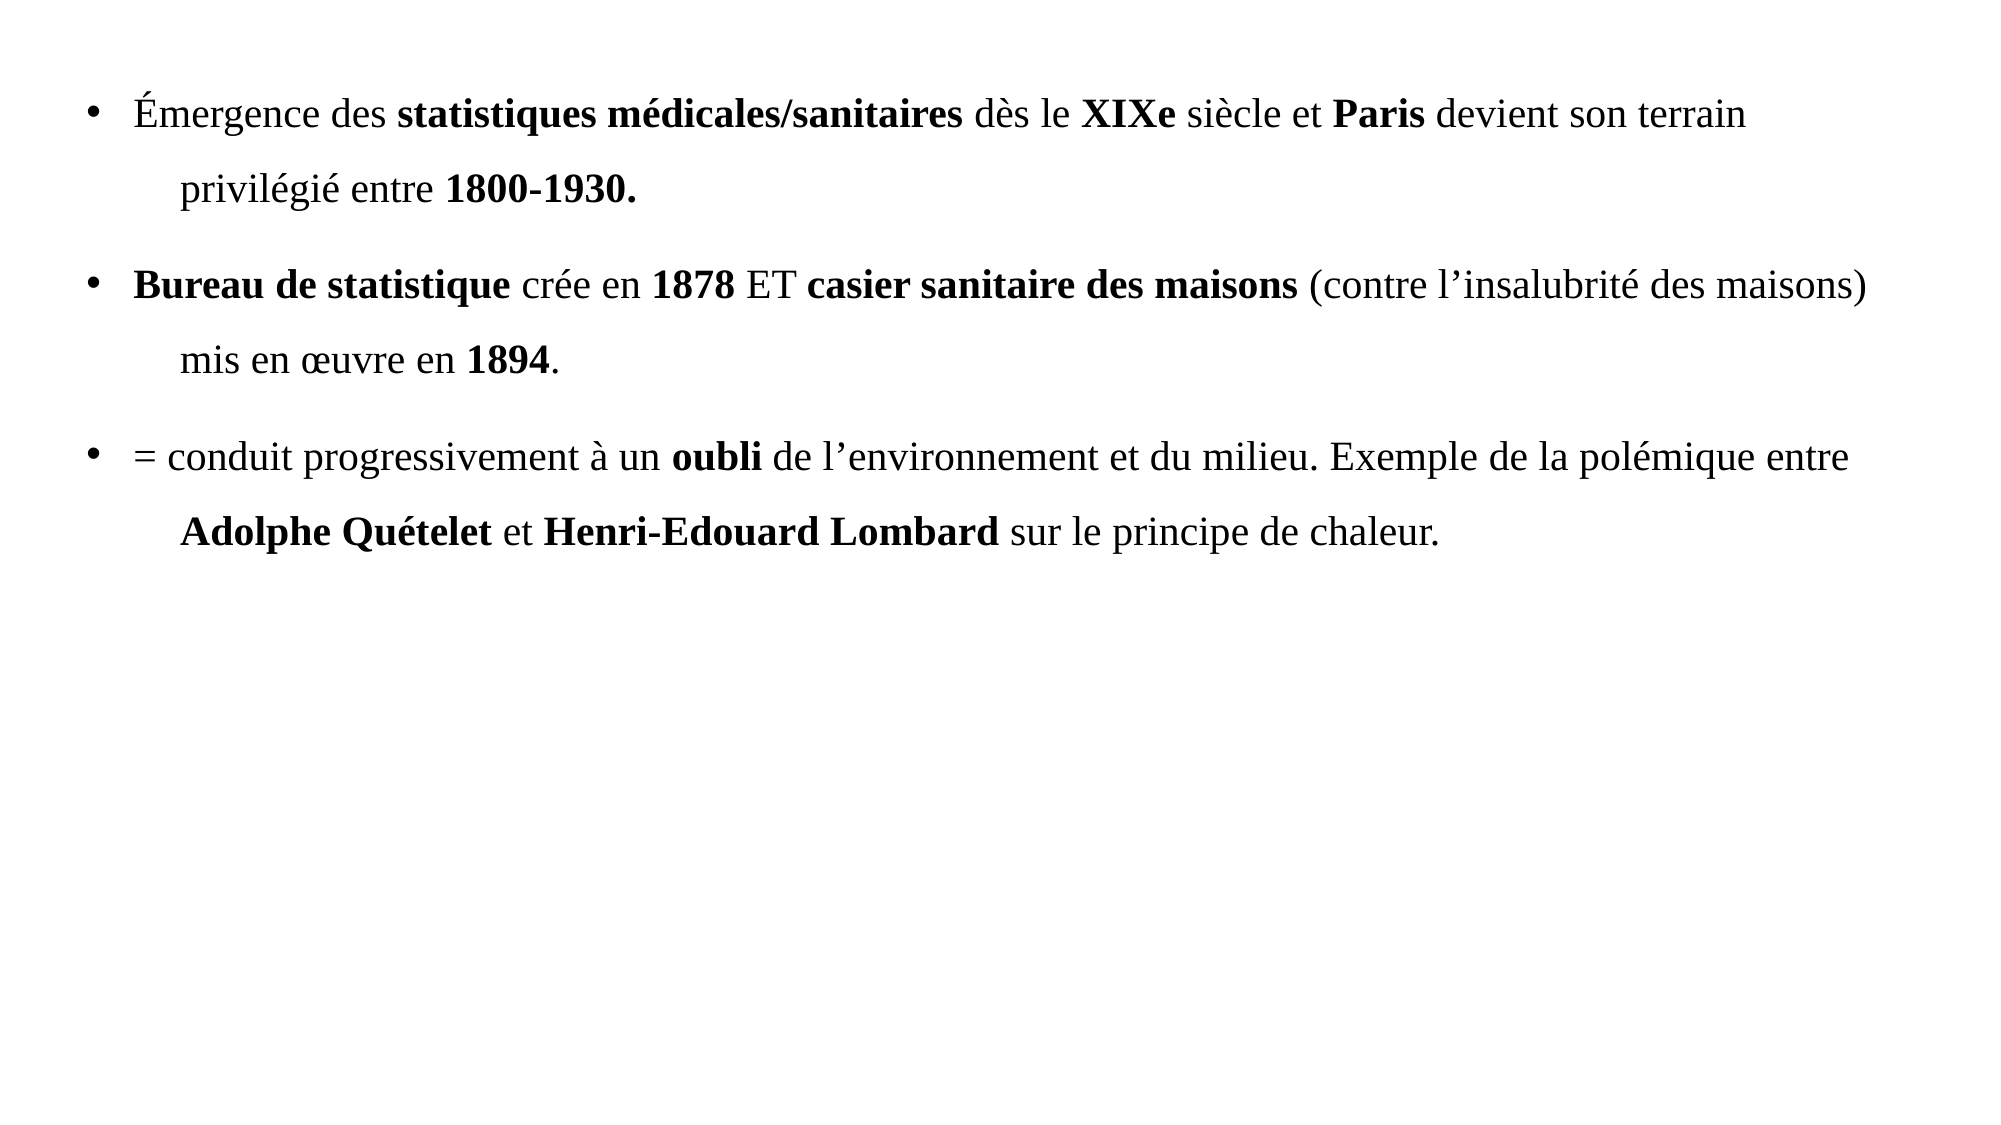

# Émergence des statistiques médicales/sanitaires dès le XIXe siècle et Paris devient son terrain privilégié entre 1800-1930.
Bureau de statistique crée en 1878 ET casier sanitaire des maisons (contre l’insalubrité des maisons) mis en œuvre en 1894.
= conduit progressivement à un oubli de l’environnement et du milieu. Exemple de la polémique entre Adolphe Quételet et Henri-Edouard Lombard sur le principe de chaleur.